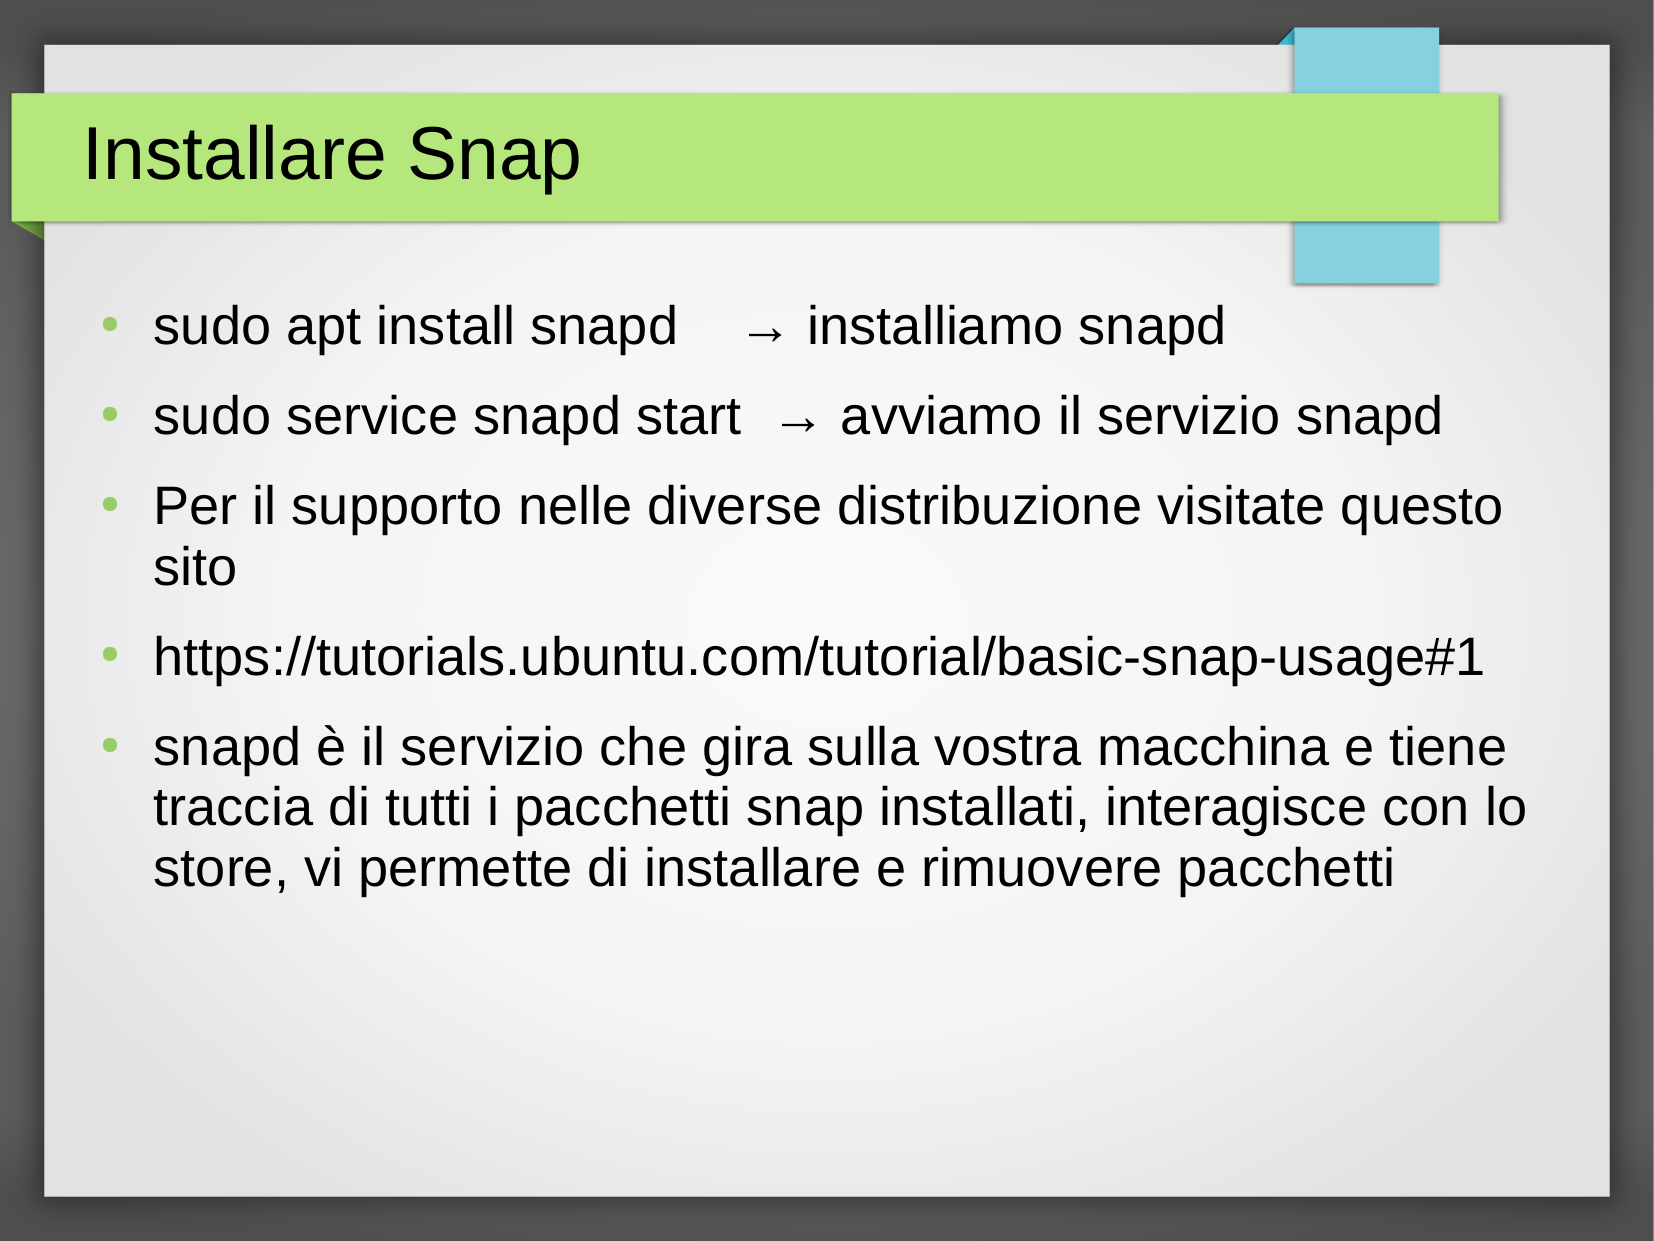

# Installare Snap
sudo apt install snapd → installiamo snapd
sudo service snapd start → avviamo il servizio snapd
Per il supporto nelle diverse distribuzione visitate questo sito
https://tutorials.ubuntu.com/tutorial/basic-snap-usage#1
snapd è il servizio che gira sulla vostra macchina e tiene traccia di tutti i pacchetti snap installati, interagisce con lo store, vi permette di installare e rimuovere pacchetti